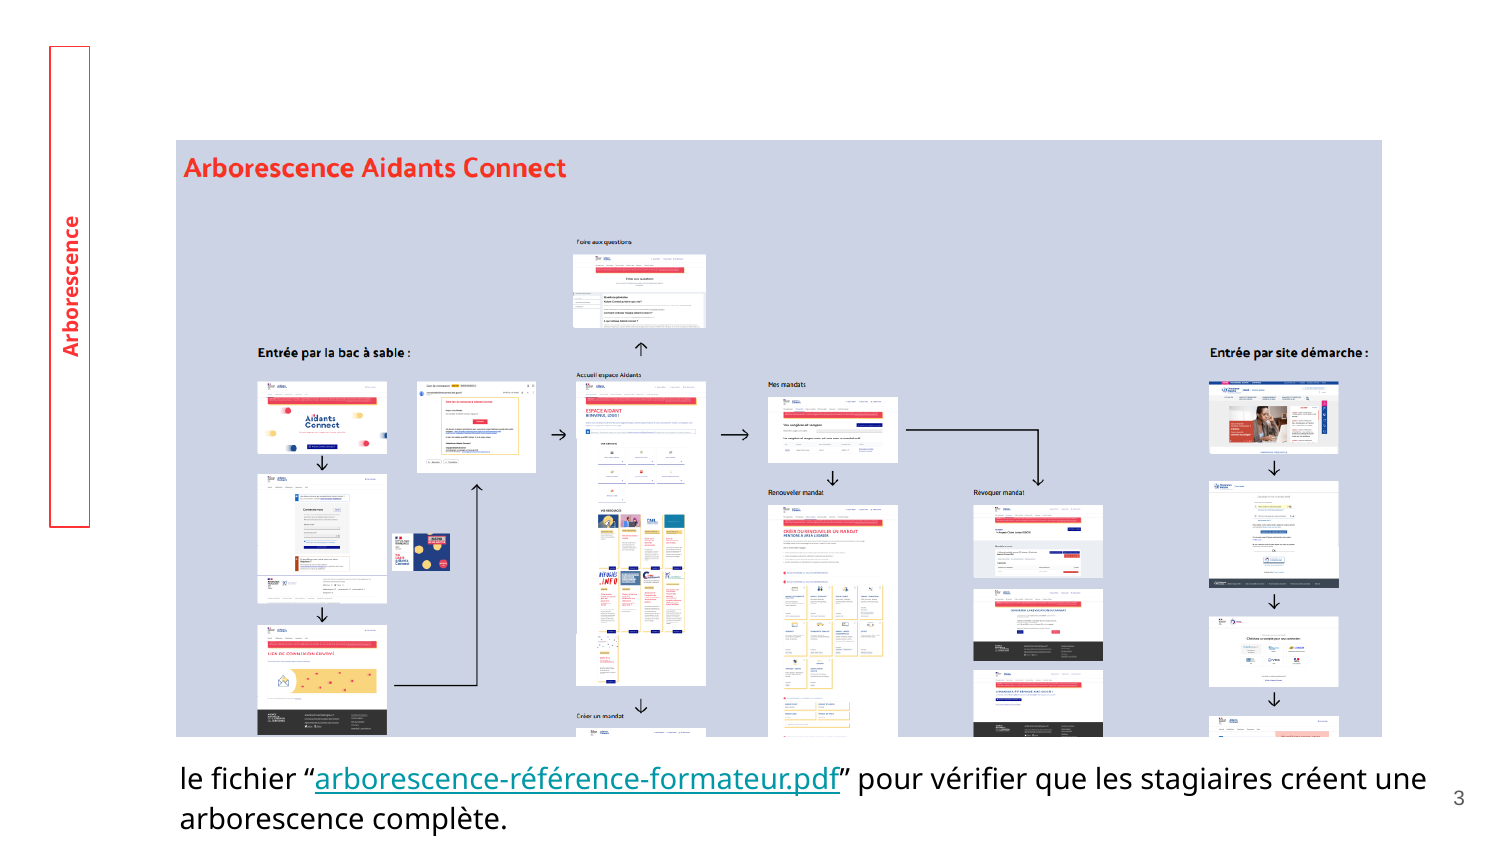

Les screenshots et éléments
Arborescence
le fichier “arborescence-référence-formateur.pdf” pour vérifier que les stagiaires créent une arborescence complète.